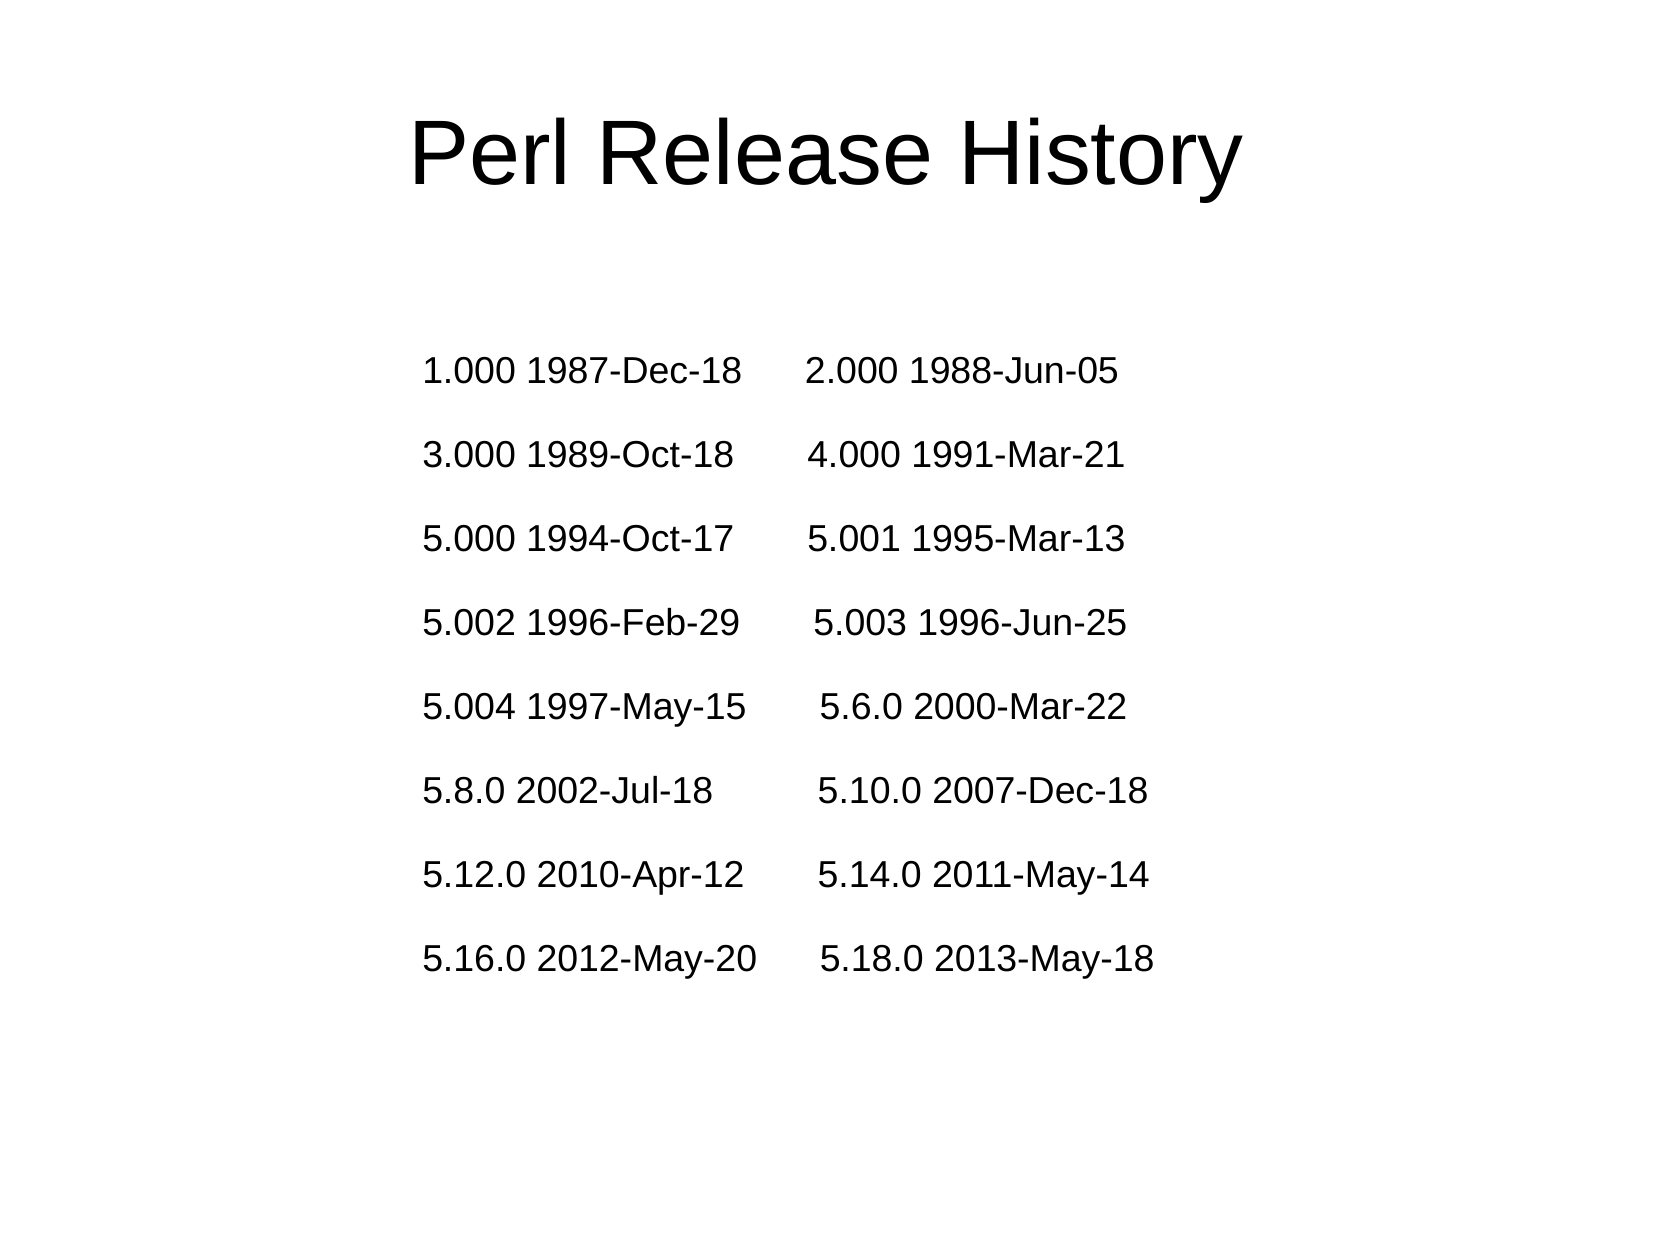

# Perl Release History
1.000 1987-Dec-18 2.000 1988-Jun-05
3.000 1989-Oct-18 4.000 1991-Mar-21
5.000 1994-Oct-17 5.001 1995-Mar-13
5.002 1996-Feb-29 5.003 1996-Jun-25
5.004 1997-May-15 5.6.0 2000-Mar-22
5.8.0 2002-Jul-18 5.10.0 2007-Dec-18
5.12.0 2010-Apr-12 5.14.0 2011-May-14
5.16.0 2012-May-20 5.18.0 2013-May-18